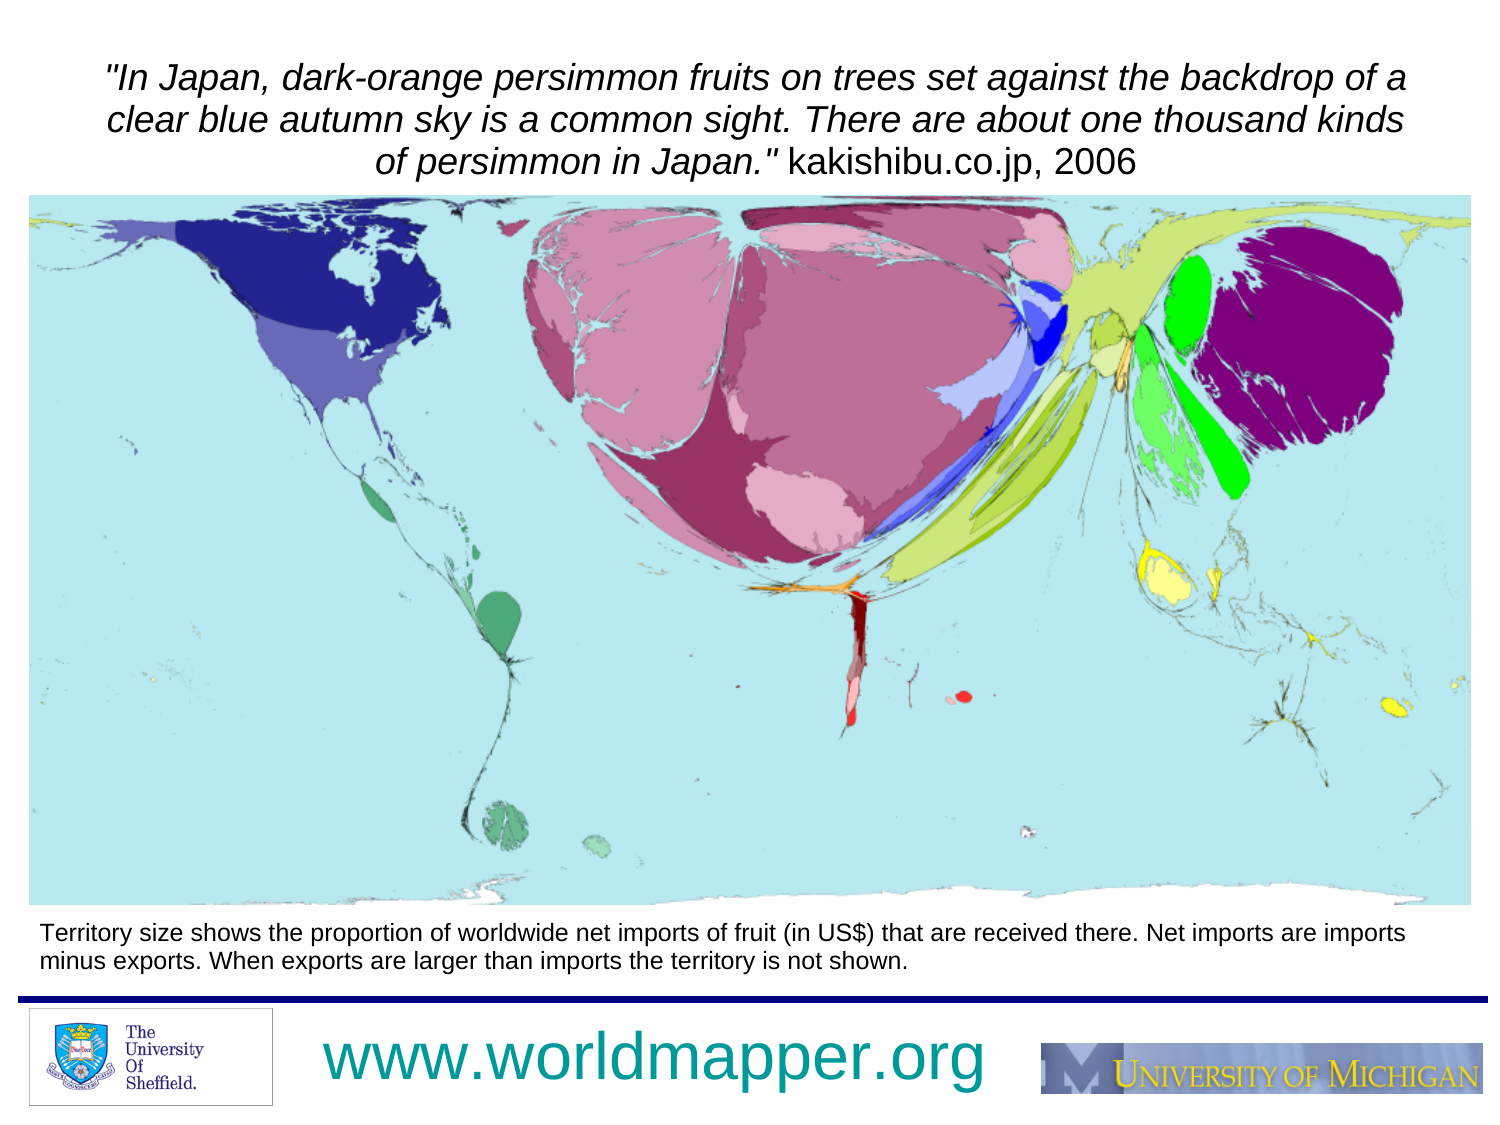

# "In Japan, dark-orange persimmon fruits on trees set against the backdrop of a clear blue autumn sky is a common sight. There are about one thousand kinds of persimmon in Japan." kakishibu.co.jp, 2006
Territory size shows the proportion of worldwide net imports of fruit (in US$) that are received there. Net imports are imports
minus exports. When exports are larger than imports the territory is not shown.